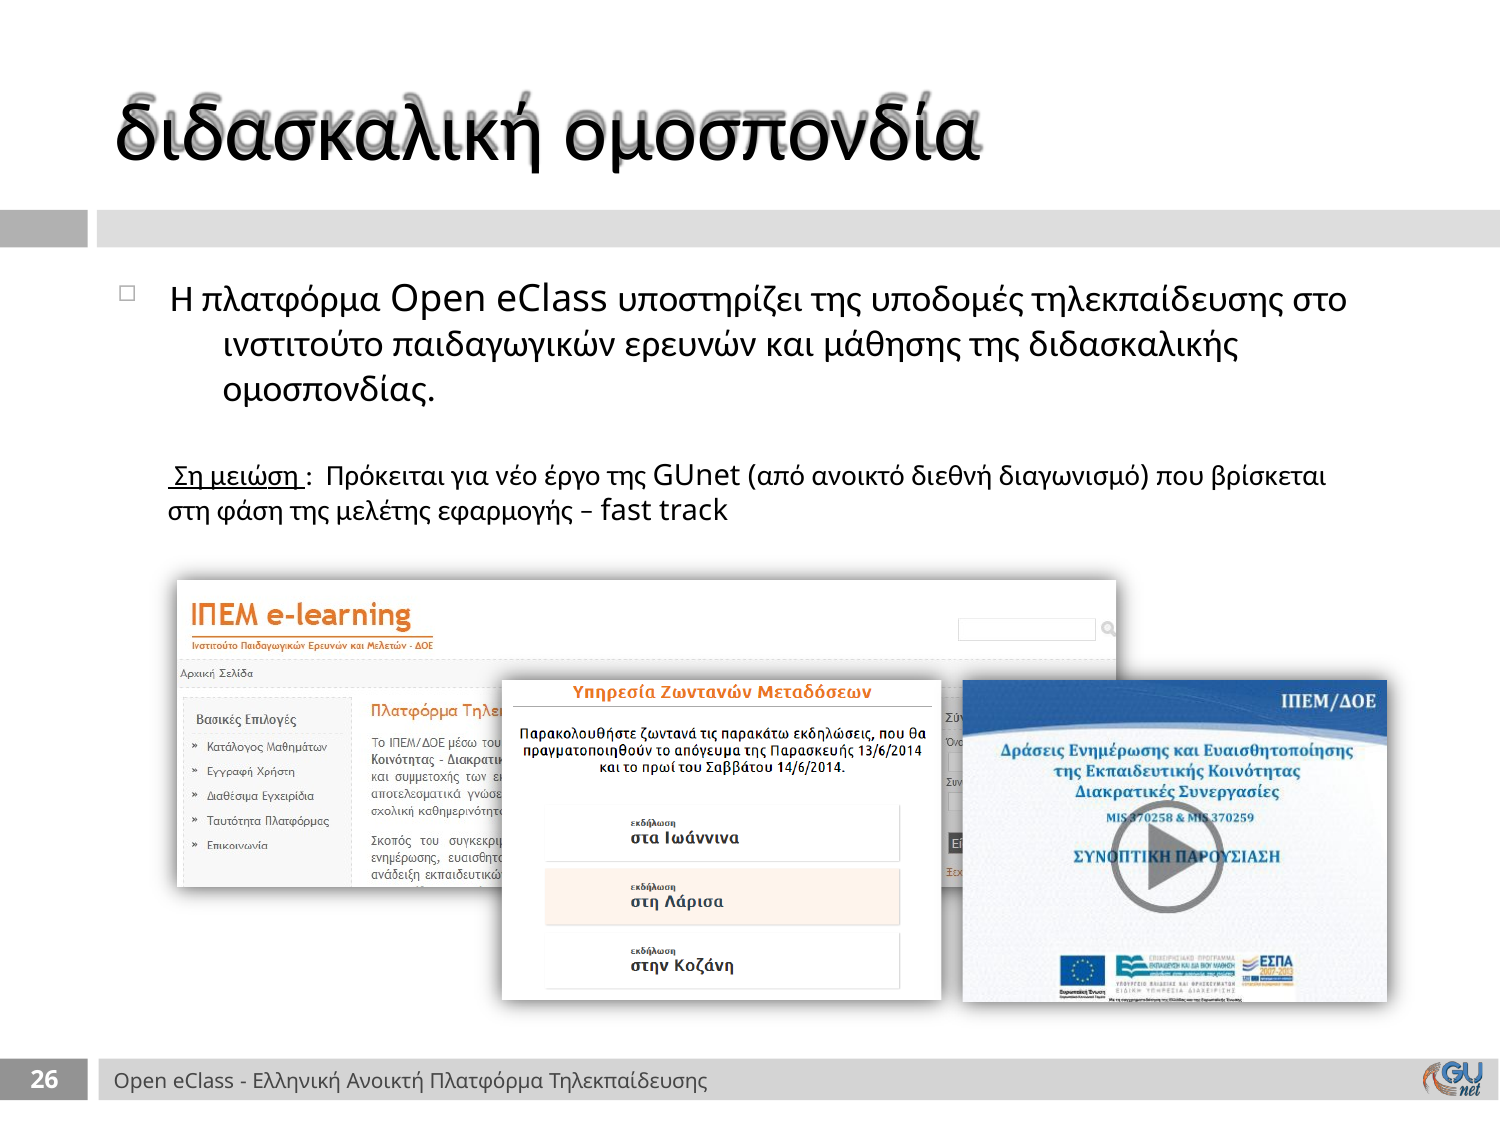

# διδασκαλική ομοσπονδία
Η πλατφόρμα Open eClass υποστηρίζει της υποδομές τηλεκπαίδευσης στο ινστιτούτο παιδαγωγικών ερευνών και μάθησης της διδασκαλικής ομοσπονδίας.
 Ση μειώση : Πρόκειται για νέο έργο της GUnet (από ανοικτό διεθνή διαγωνισμό) που βρίσκεται στη φάση της μελέτης εφαρμογής – fast track
26
Open eClass - Ελληνική Ανοικτή Πλατφόρμα Τηλεκπαίδευσης